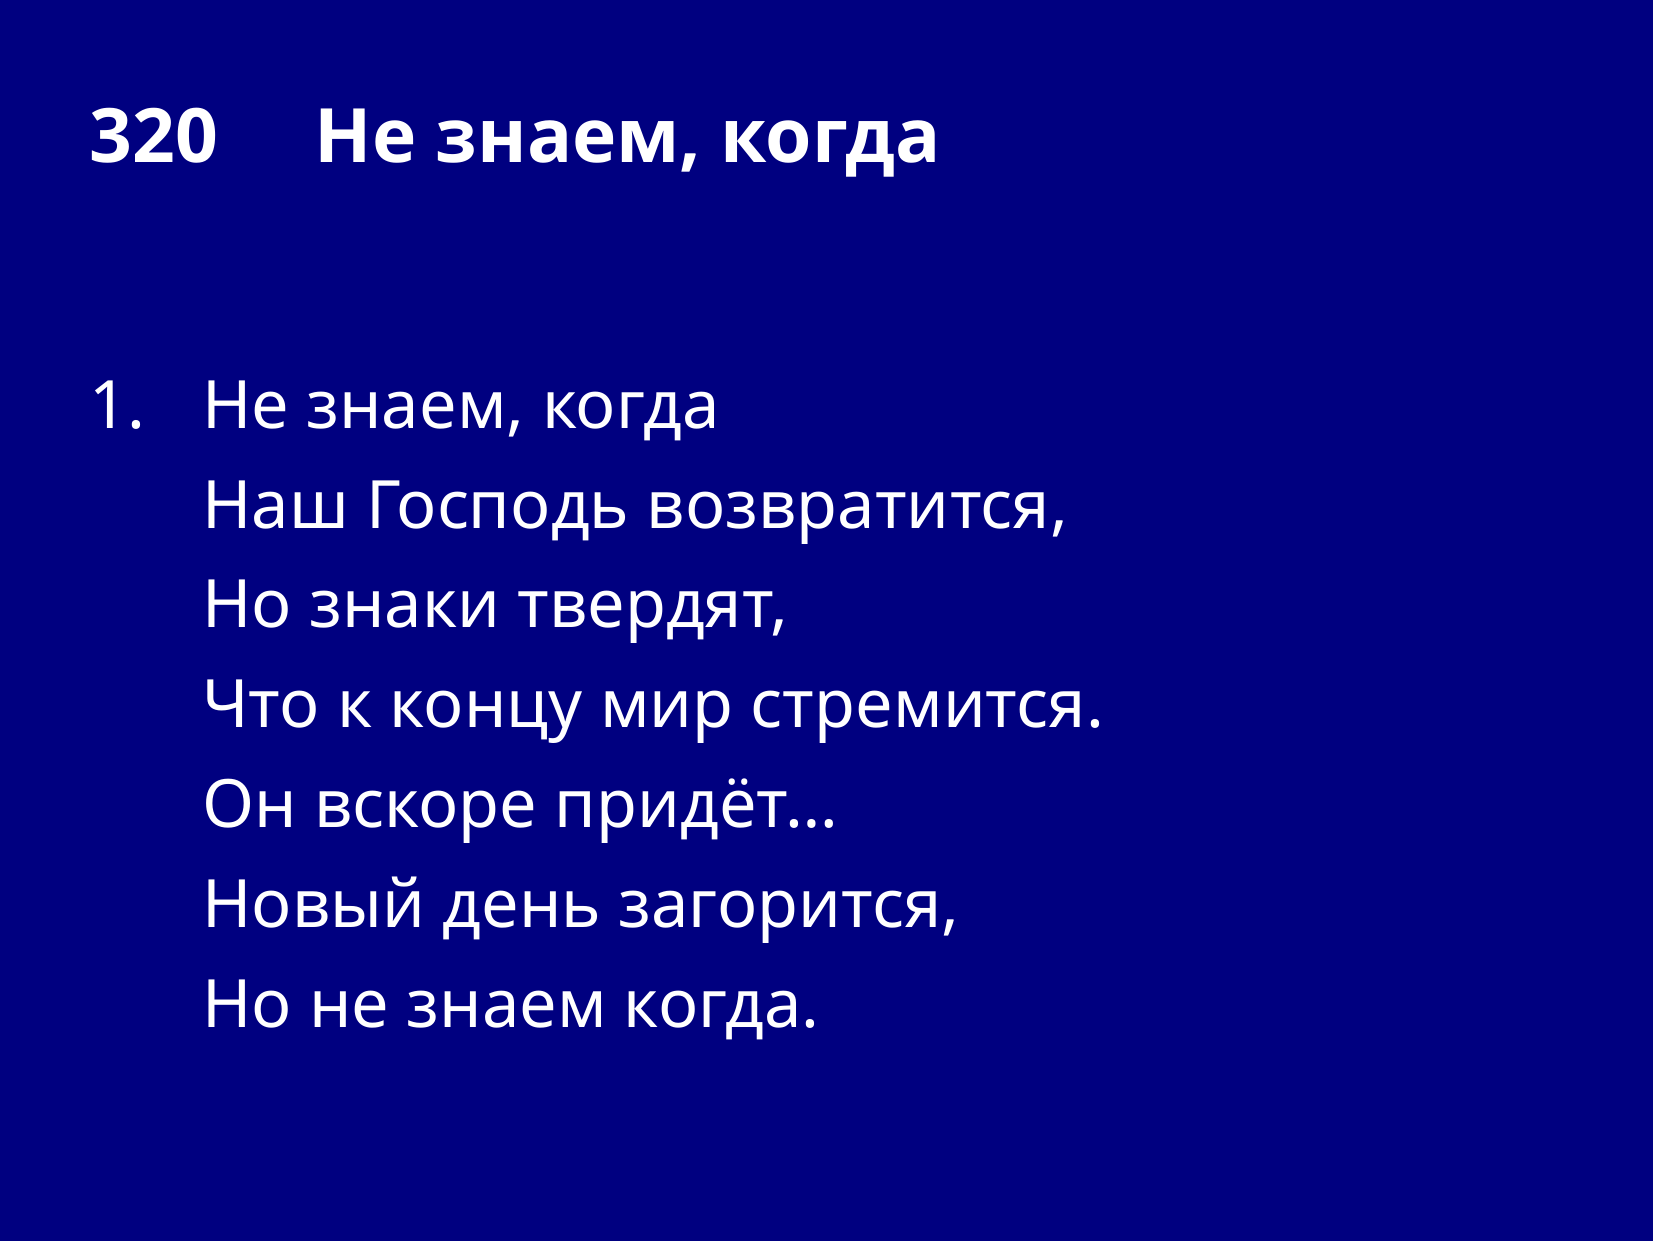

320	Не знаем, когда
1.	Не знаем, когда
	Наш Господь возвратится,
	Но знаки твердят,
	Что к концу мир стремится.
	Он вскоре придёт…
	Новый день загорится,
	Но не знаем когда.